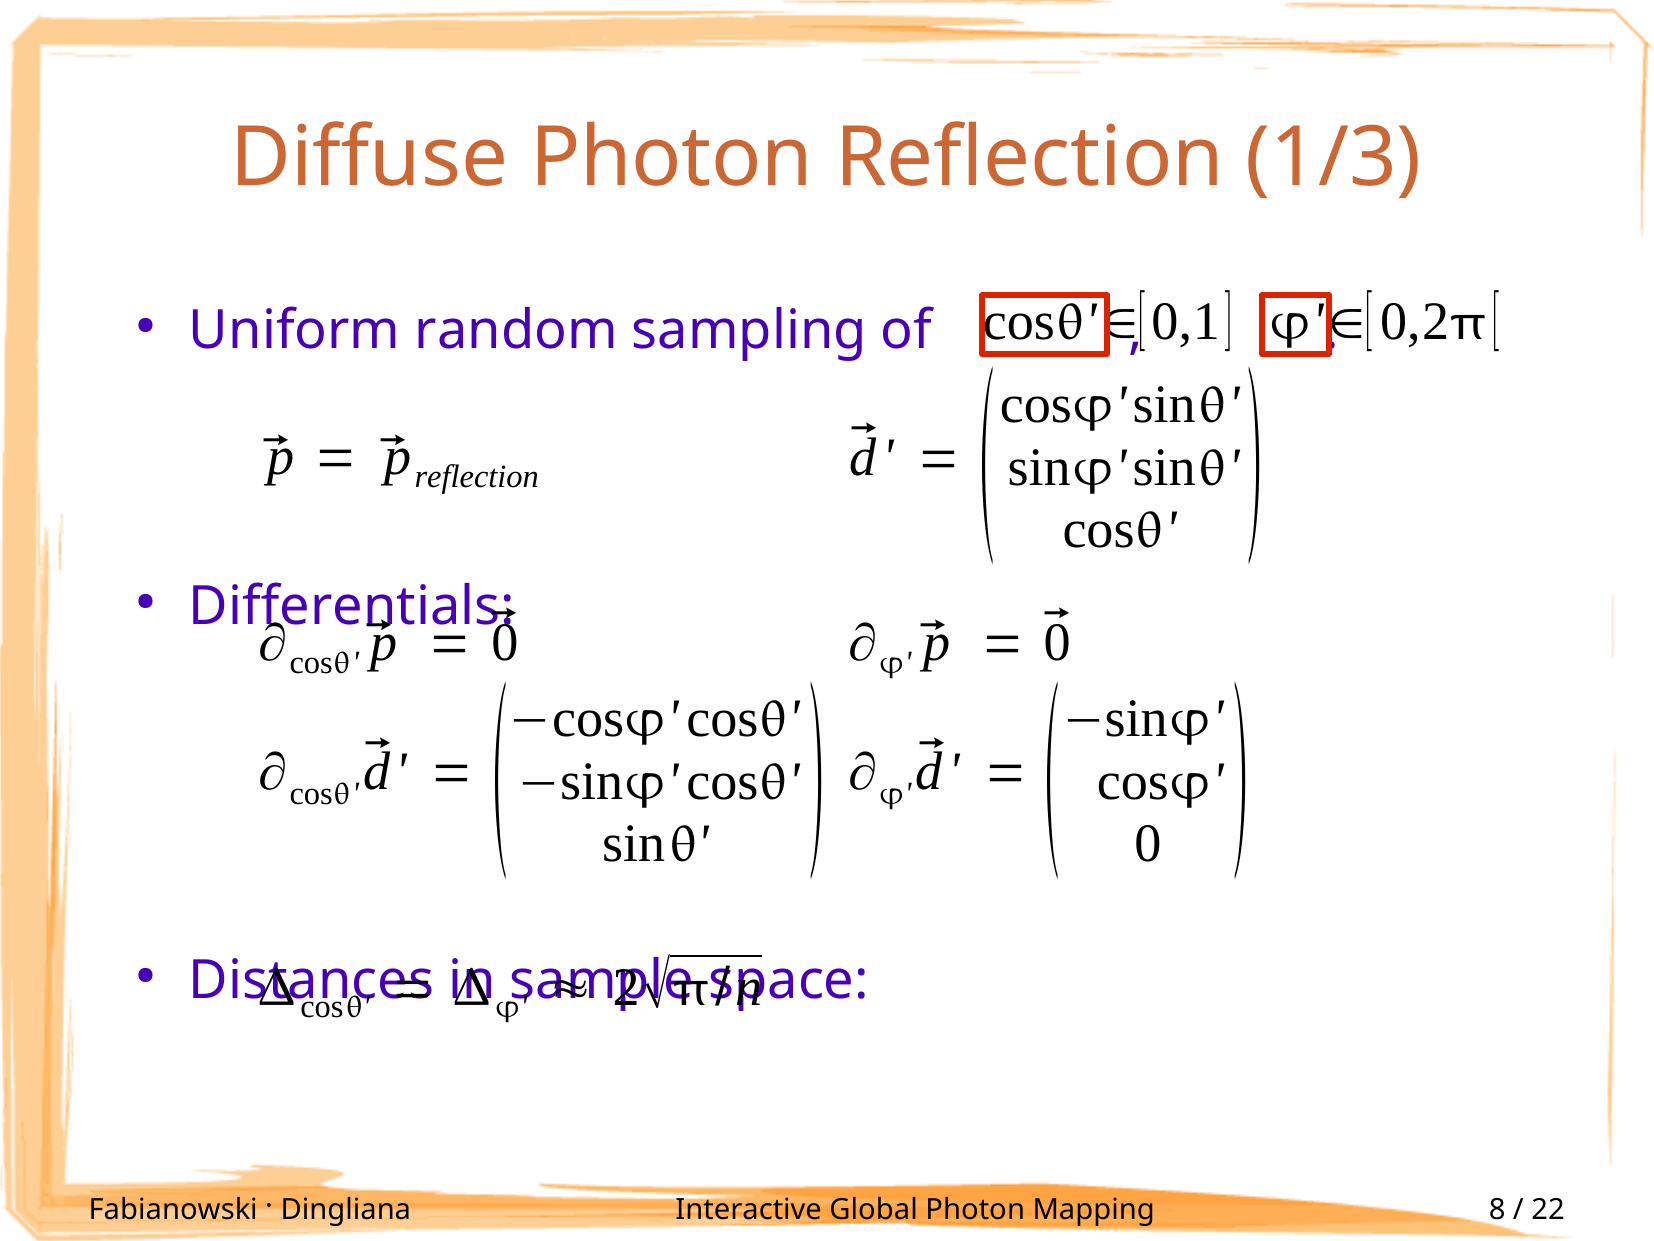

# Diffuse Photon Reflection (1/3)
Uniform random sampling of , :
Differentials:
Distances in sample space: